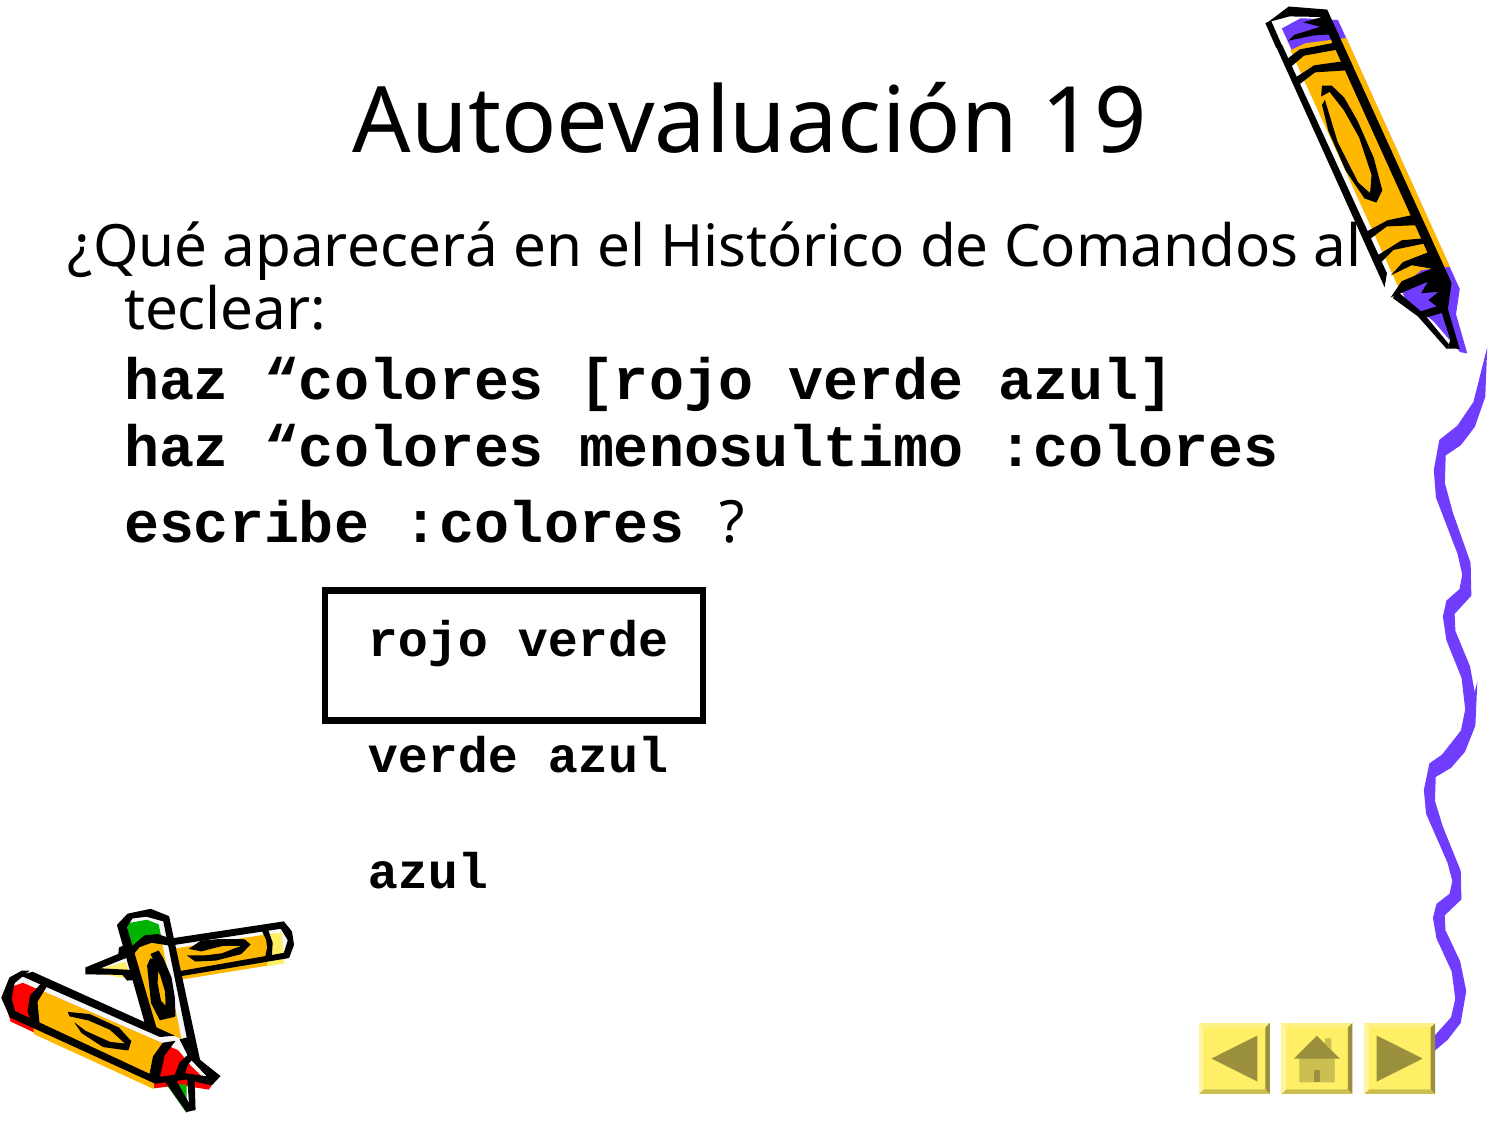

Autoevaluación 19
# ¿Qué aparecerá en el Histórico de Comandos al teclear:
	haz “colores [rojo verde azul]
	haz “colores menosultimo :colores
	escribe :colores ?
			rojo verde
			verde azul
			azul